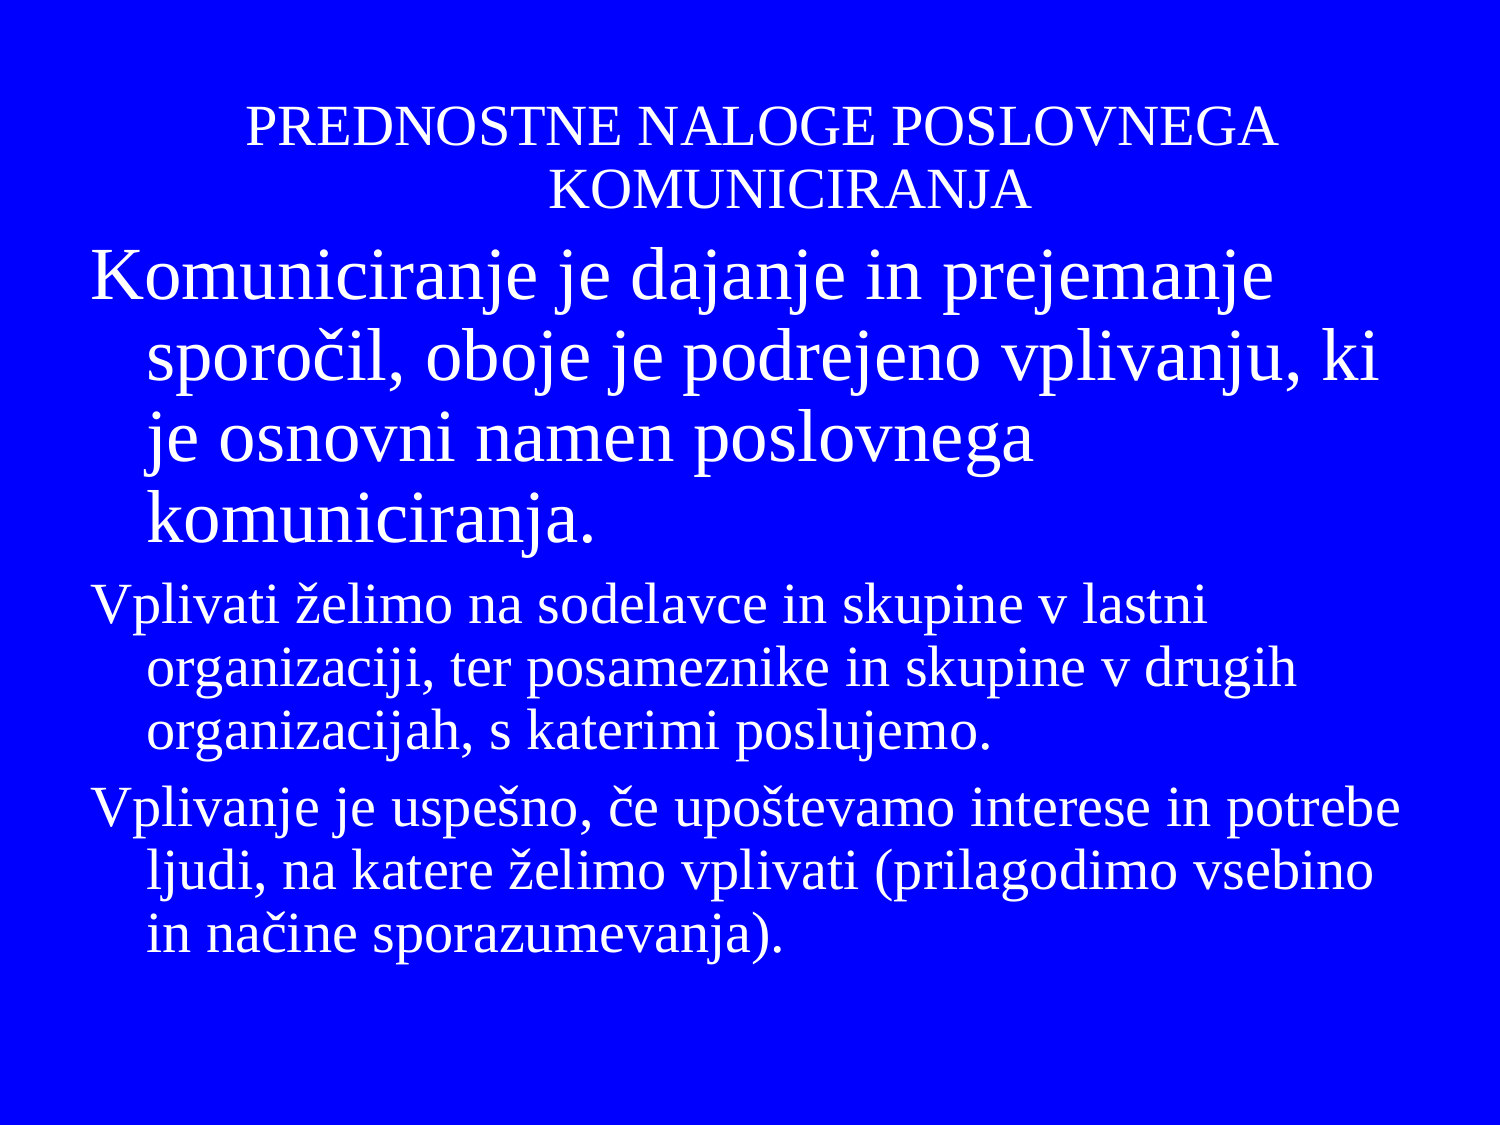

# PREDNOSTNE NALOGE POSLOVNEGA KOMUNICIRANJA
Komuniciranje je dajanje in prejemanje sporočil, oboje je podrejeno vplivanju, ki je osnovni namen poslovnega komuniciranja.
Vplivati želimo na sodelavce in skupine v lastni organizaciji, ter posameznike in skupine v drugih organizacijah, s katerimi poslujemo.
Vplivanje je uspešno, če upoštevamo interese in potrebe ljudi, na katere želimo vplivati (prilagodimo vsebino in načine sporazumevanja).